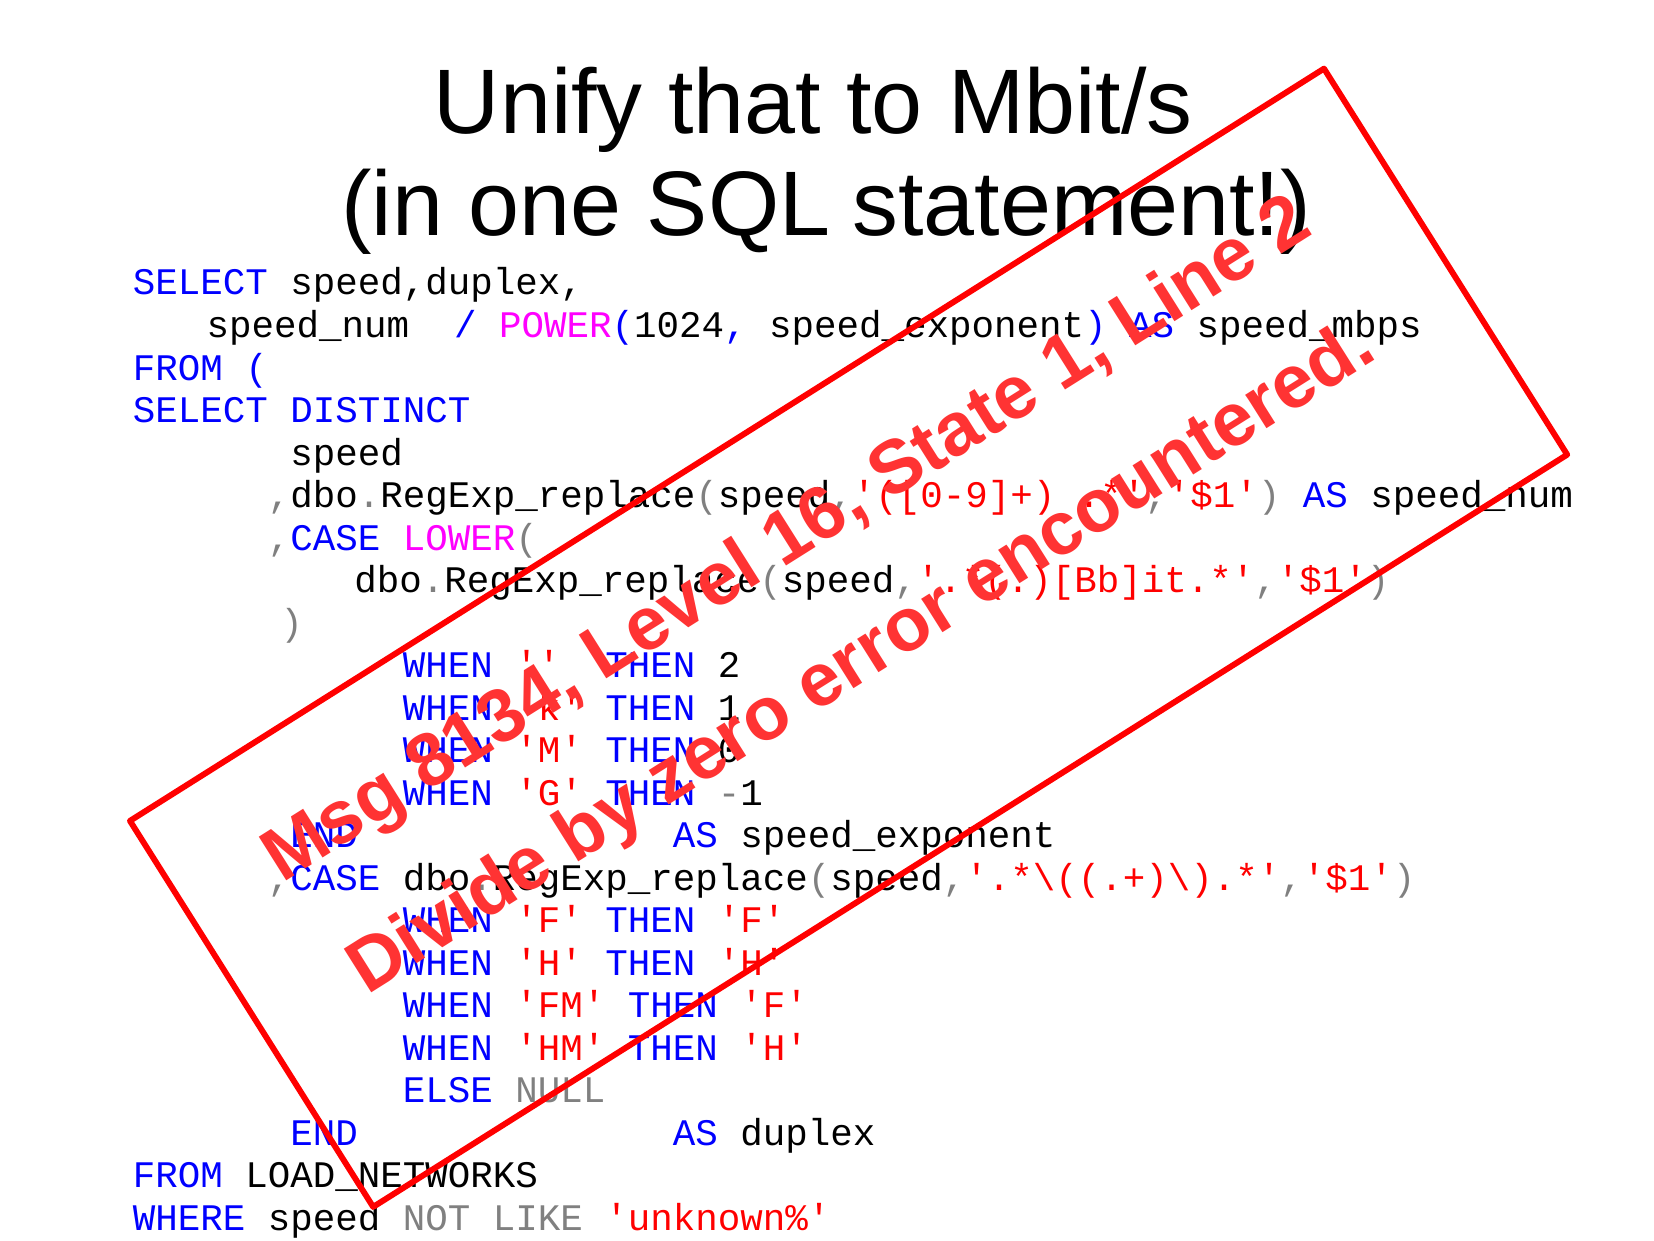

# Unify that to Mbit/s (in one SQL statement!)
SELECT speed,duplex,
	speed_num / POWER(1024, speed_exponent) AS speed_mbps
FROM (
SELECT DISTINCT
       speed
      ,dbo.RegExp_replace(speed,'([0-9]+) .*','$1') AS speed_num
      ,CASE LOWER(
			dbo.RegExp_replace(speed,'.*(.)[Bb]it.*','$1')
		)
            WHEN ''  THEN 2
            WHEN 'k' THEN 1
            WHEN 'M' THEN 0
            WHEN 'G' THEN -1
       END              AS speed_exponent
      ,CASE dbo.RegExp_replace(speed,'.*\((.+)\).*','$1')
            WHEN 'F' THEN 'F'
            WHEN 'H' THEN 'H'
            WHEN 'FM' THEN 'F'
            WHEN 'HM' THEN 'H'
            ELSE NULL
       END              AS duplex
FROM LOAD_NETWORKS
WHERE speed NOT LIKE 'unknown%'
)
Msg 8134, Level 16, State 1, Line 2
Divide by zero error encountered.